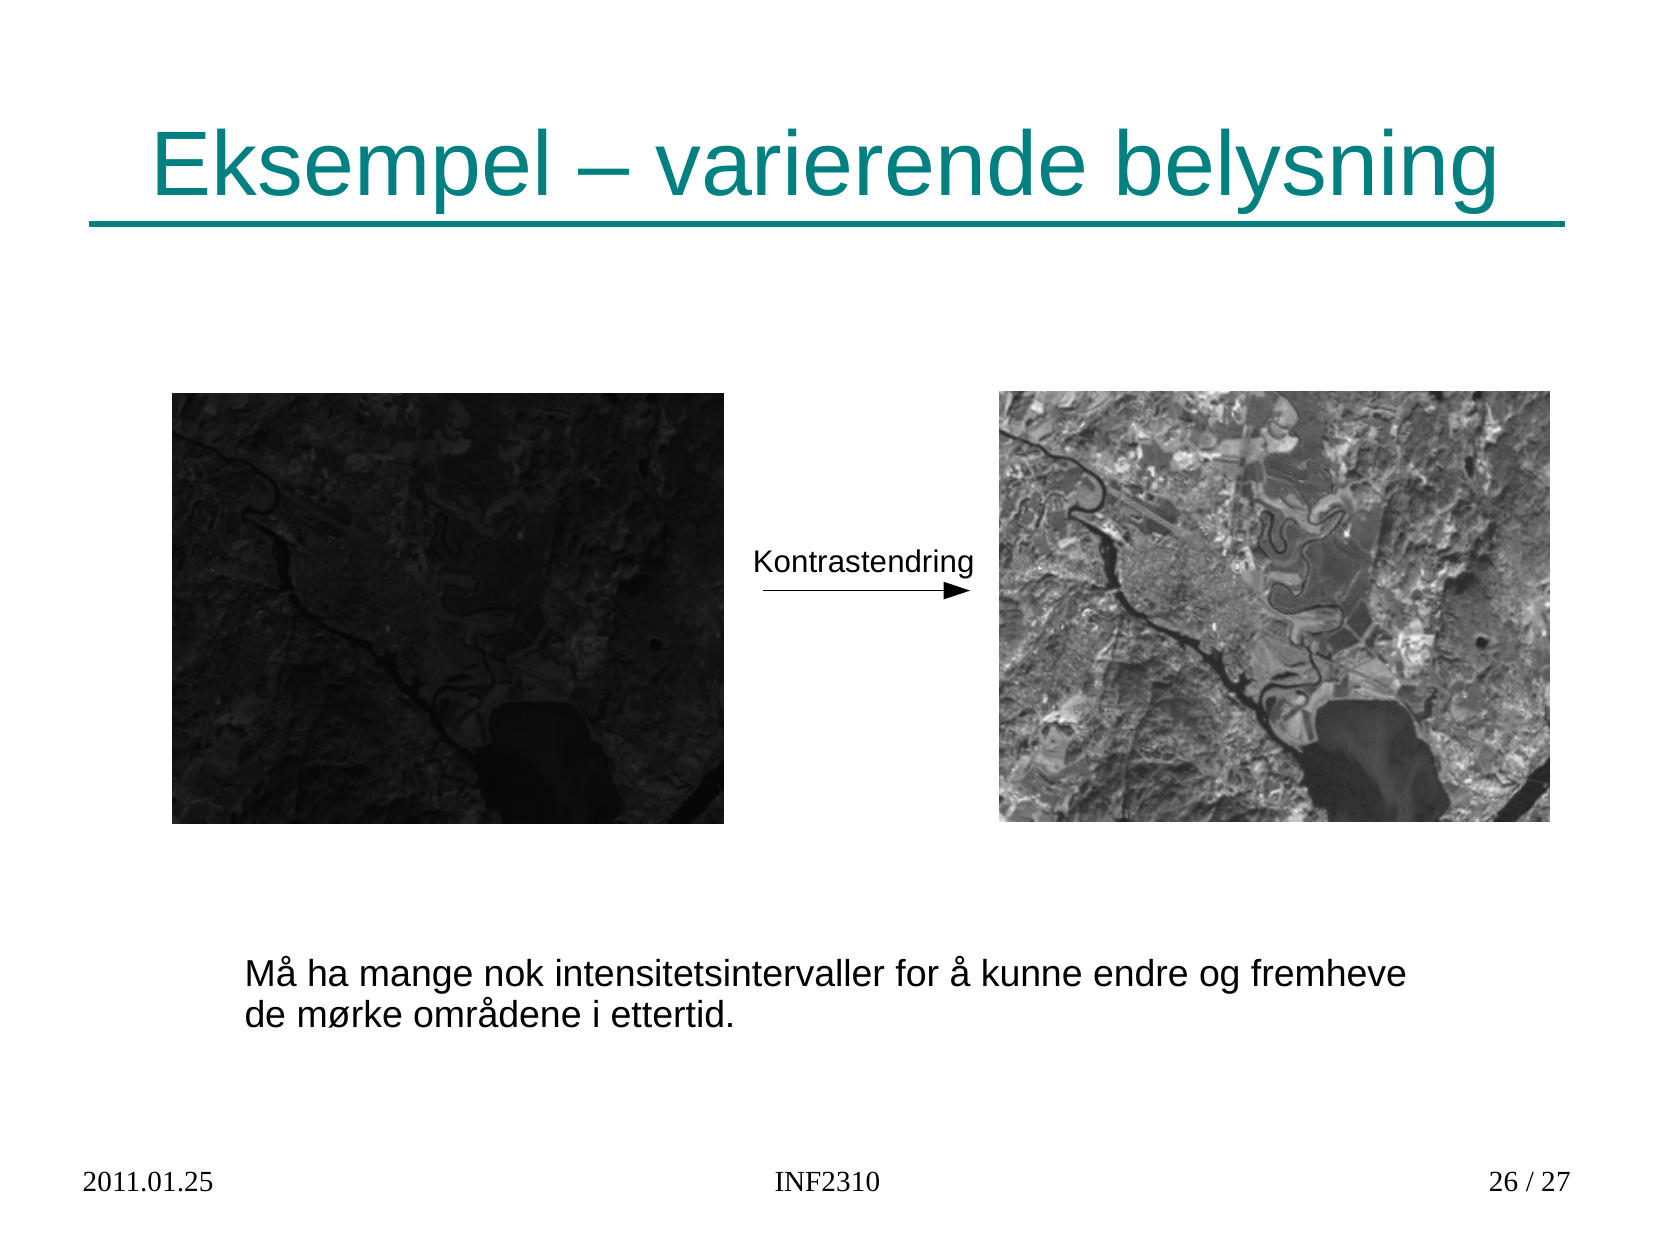

# Eksempel – varierende belysning
Kontrastendring
Må ha mange nok intensitetsintervaller for å kunne endre og fremheve
de mørke områdene i ettertid.
2011.01.25
INF2310
26